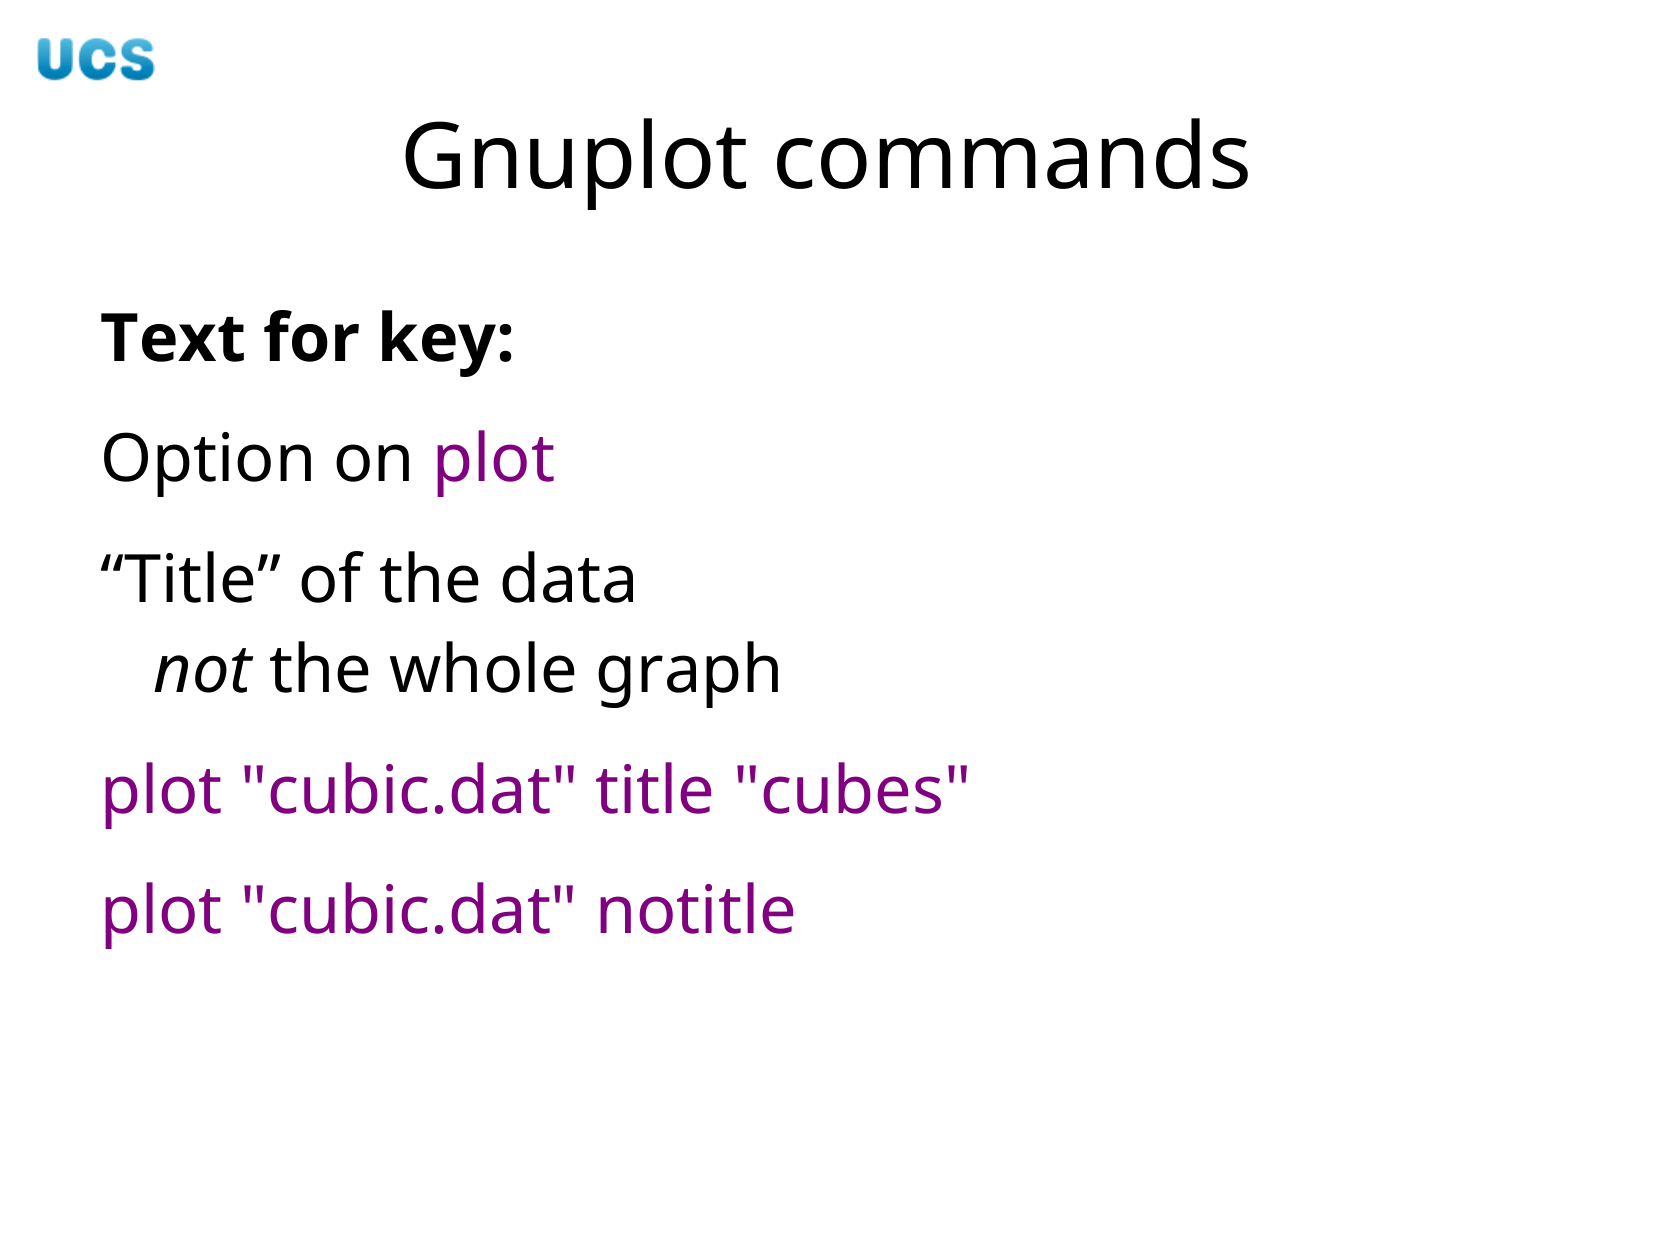

# Gnuplot commands
Text for key:
Option on plot
“Title” of the data
not the whole graph
plot "cubic.dat" title "cubes"
plot "cubic.dat" notitle